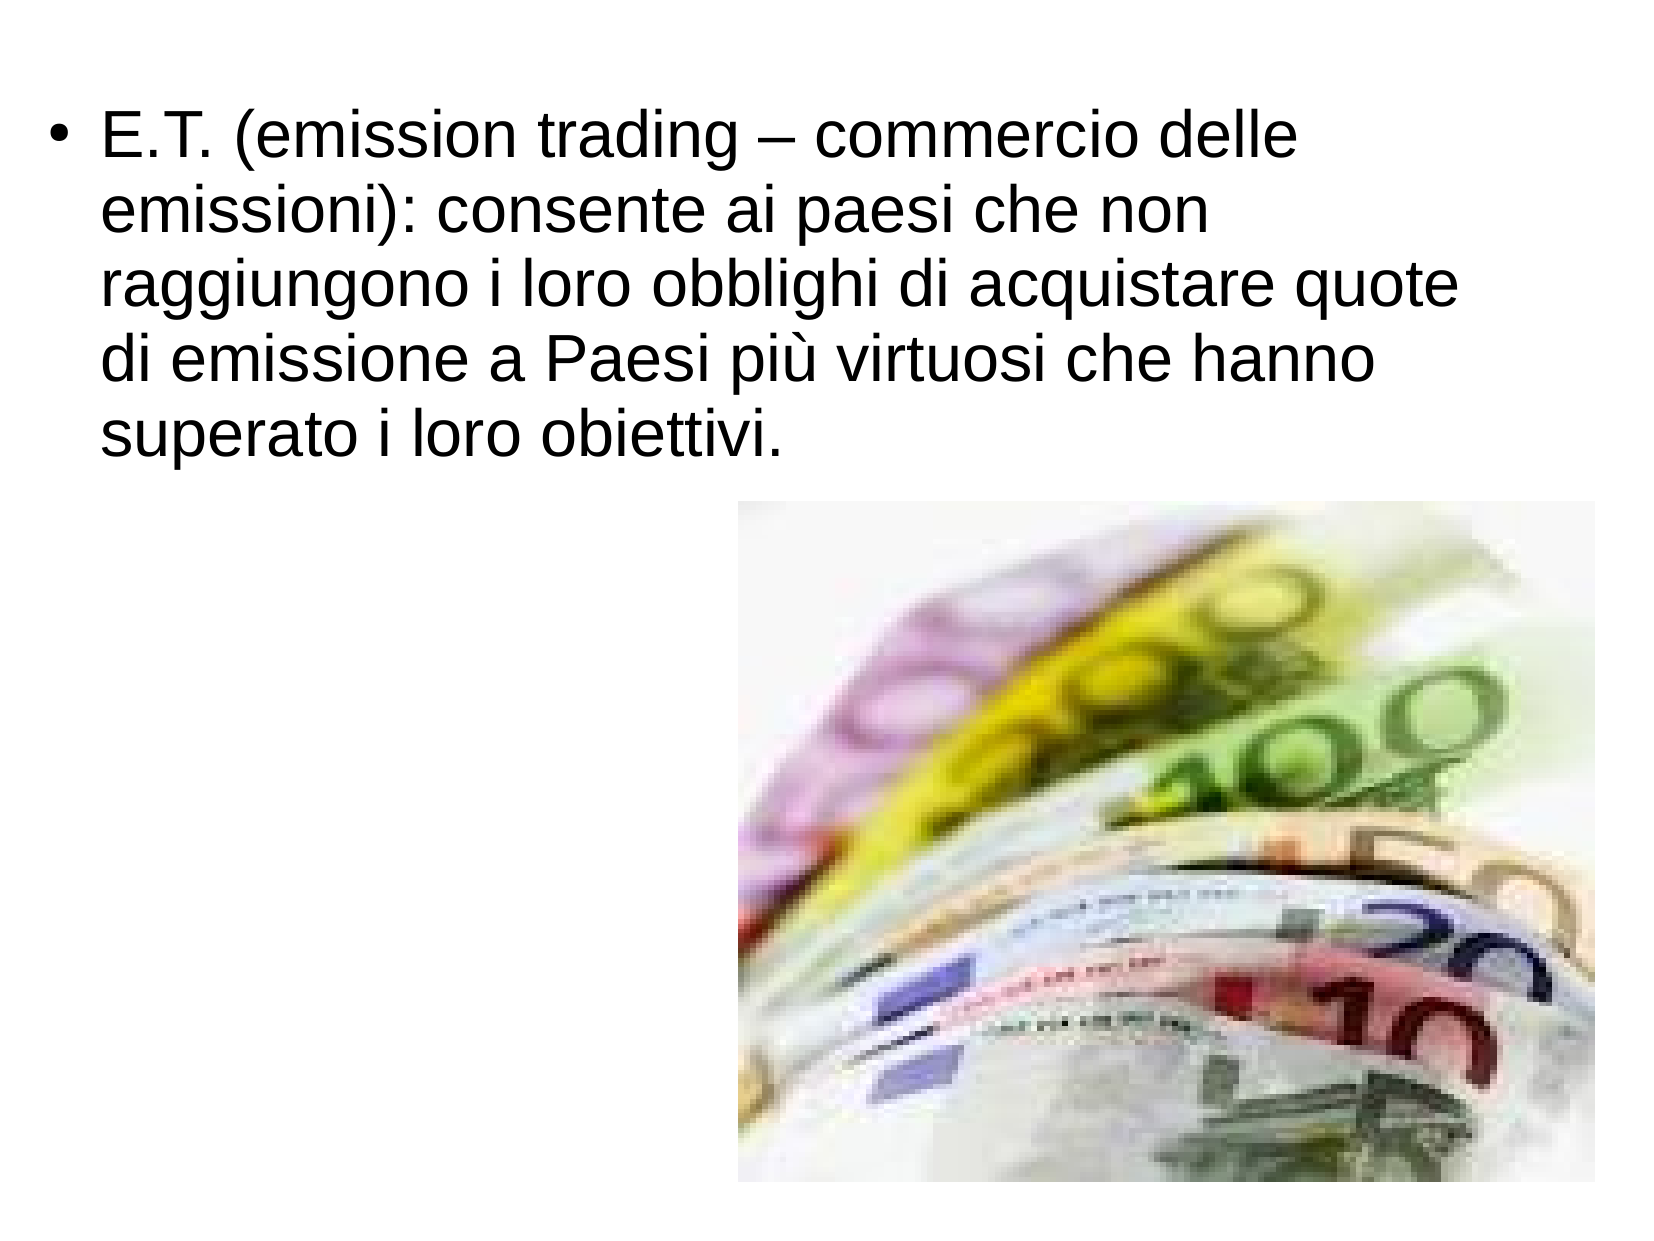

# E.T. (emission trading – commercio delle emissioni): consente ai paesi che non raggiungono i loro obblighi di acquistare quote di emissione a Paesi più virtuosi che hanno superato i loro obiettivi.